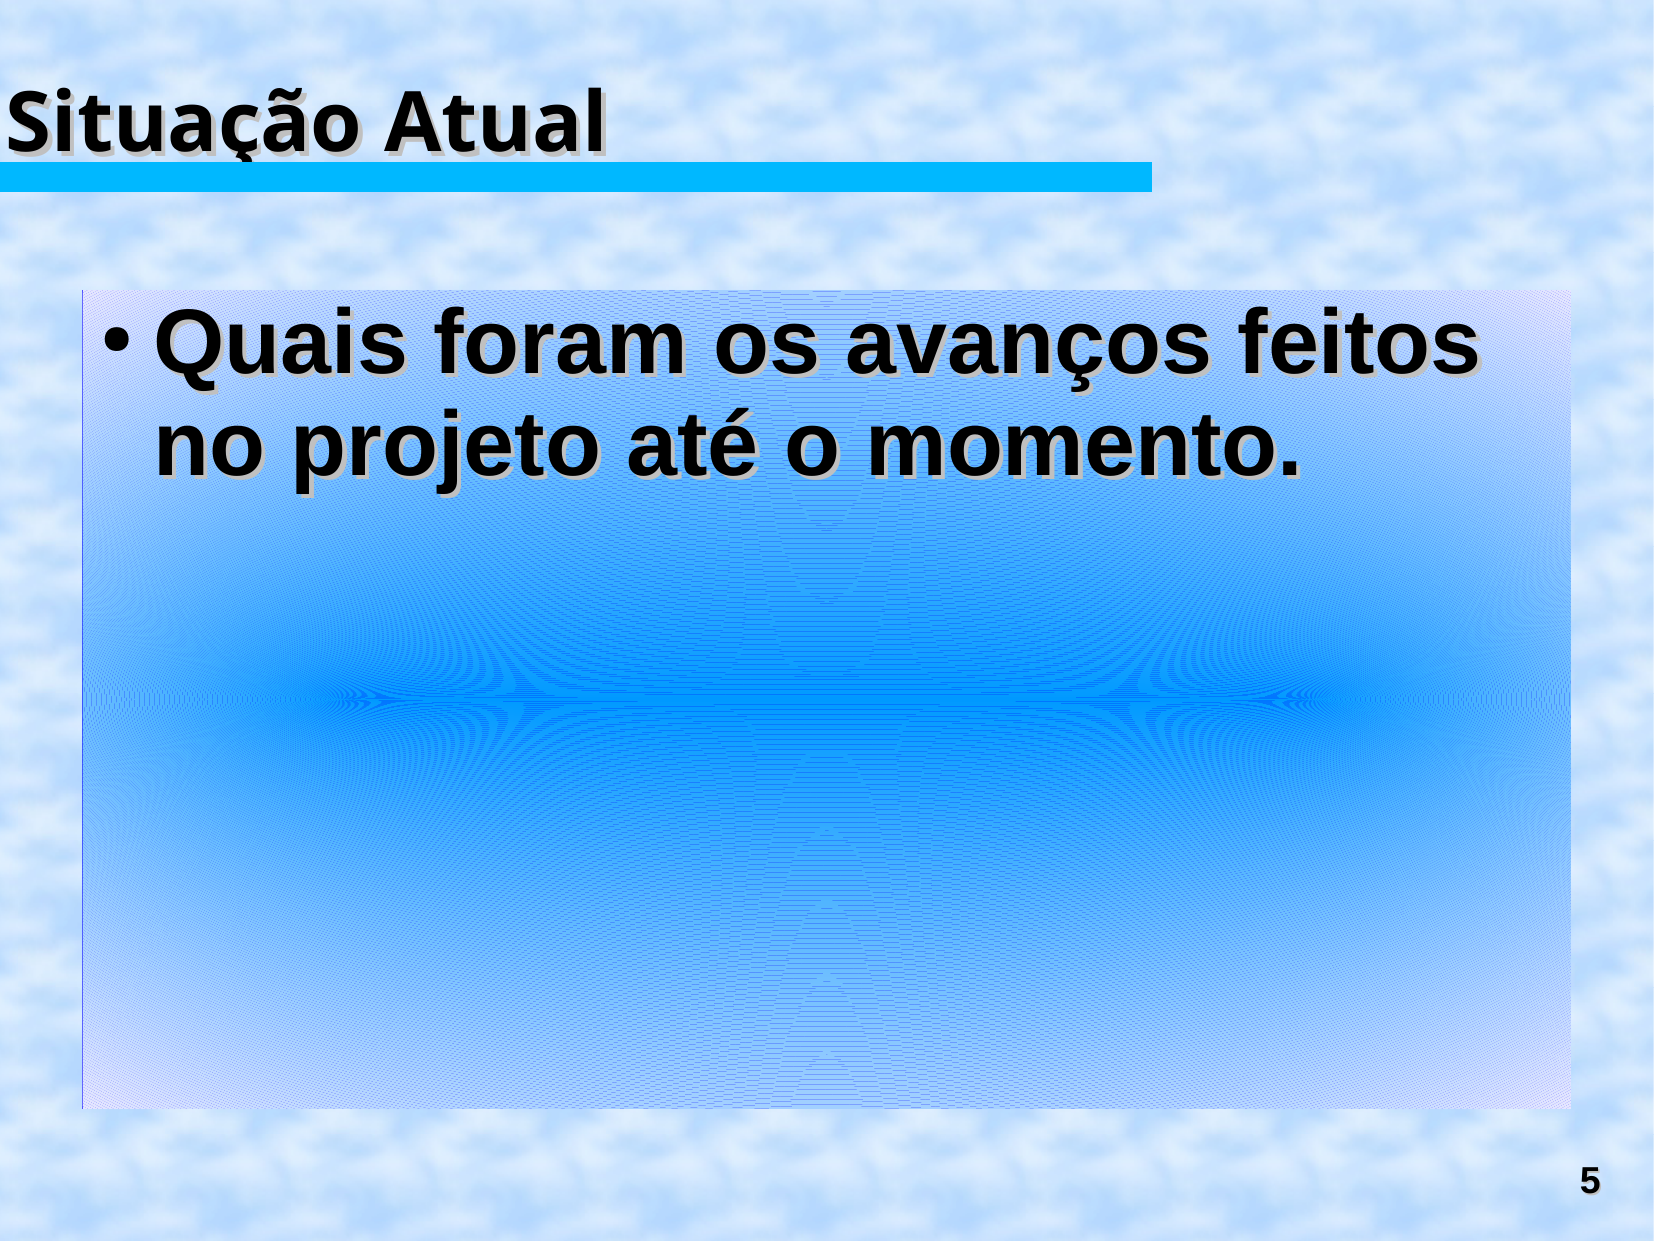

# Situação Atual
Quais foram os avanços feitos no projeto até o momento.